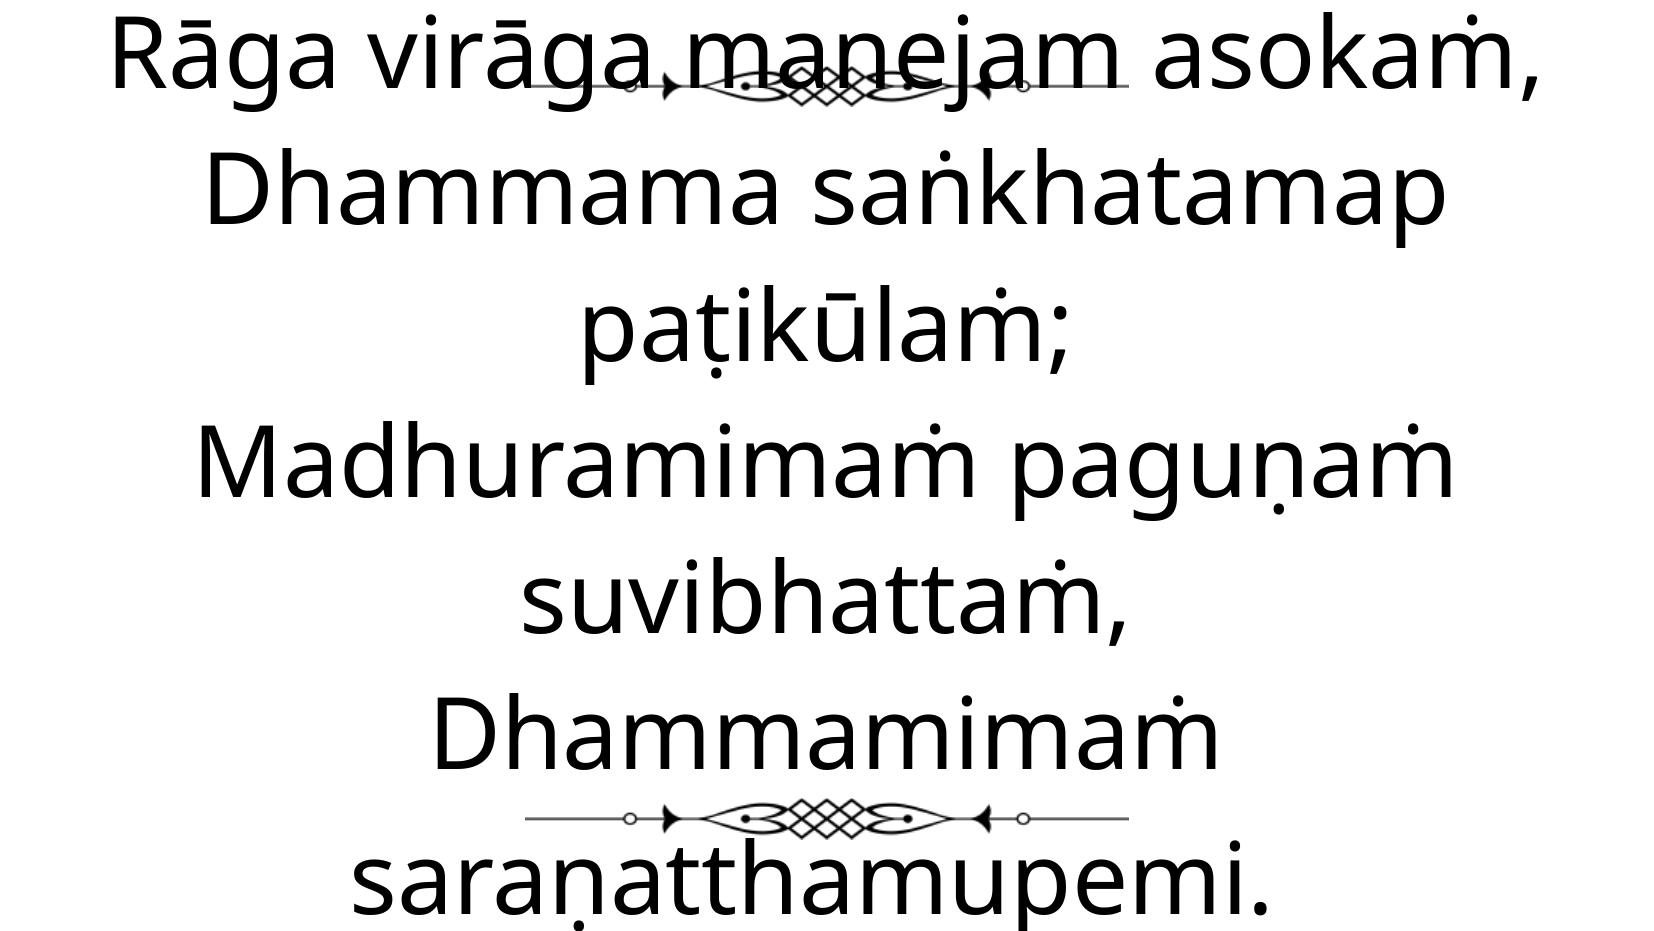

# Rāga virāga manejam asokaṁ,
Dhammama saṅkhatamap paṭikūlaṁ;
Madhuramimaṁ paguṇaṁ suvibhattaṁ,
Dhammamimaṁ saraṇatthamupemi.